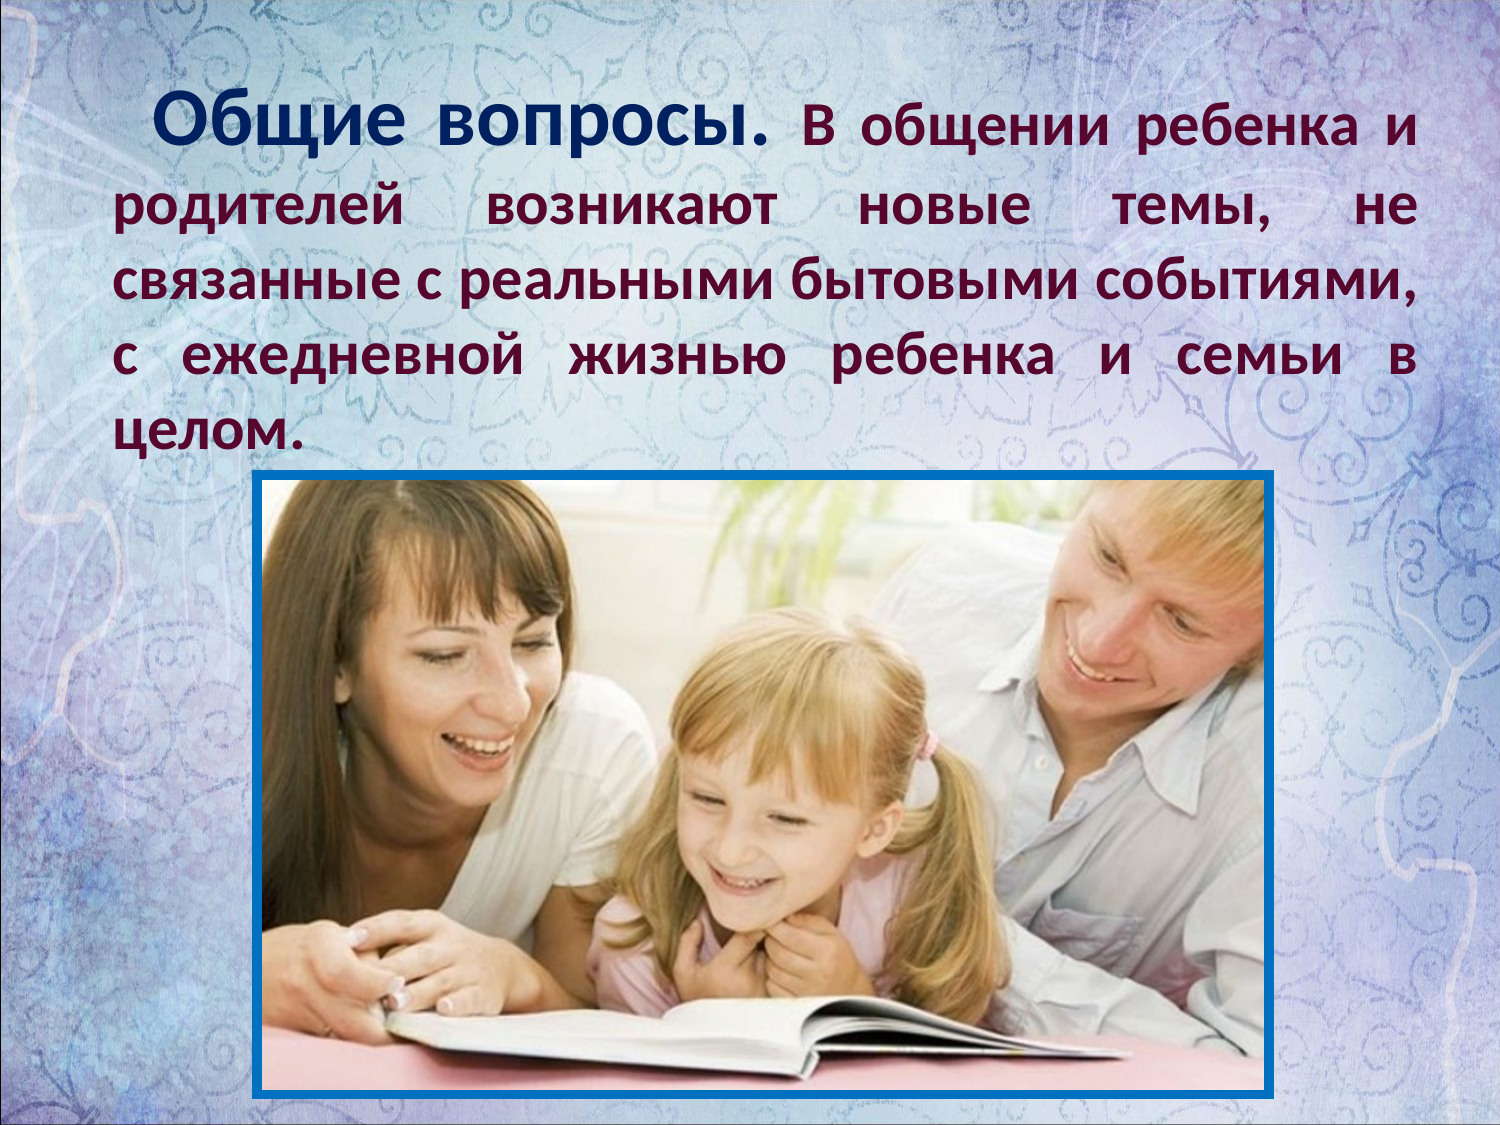

# Общие вопросы. В общении ребенка и родителей возникают новые темы, не связанные с реальными бытовыми событиями, с ежедневной жизнью ребенка и семьи в целом.